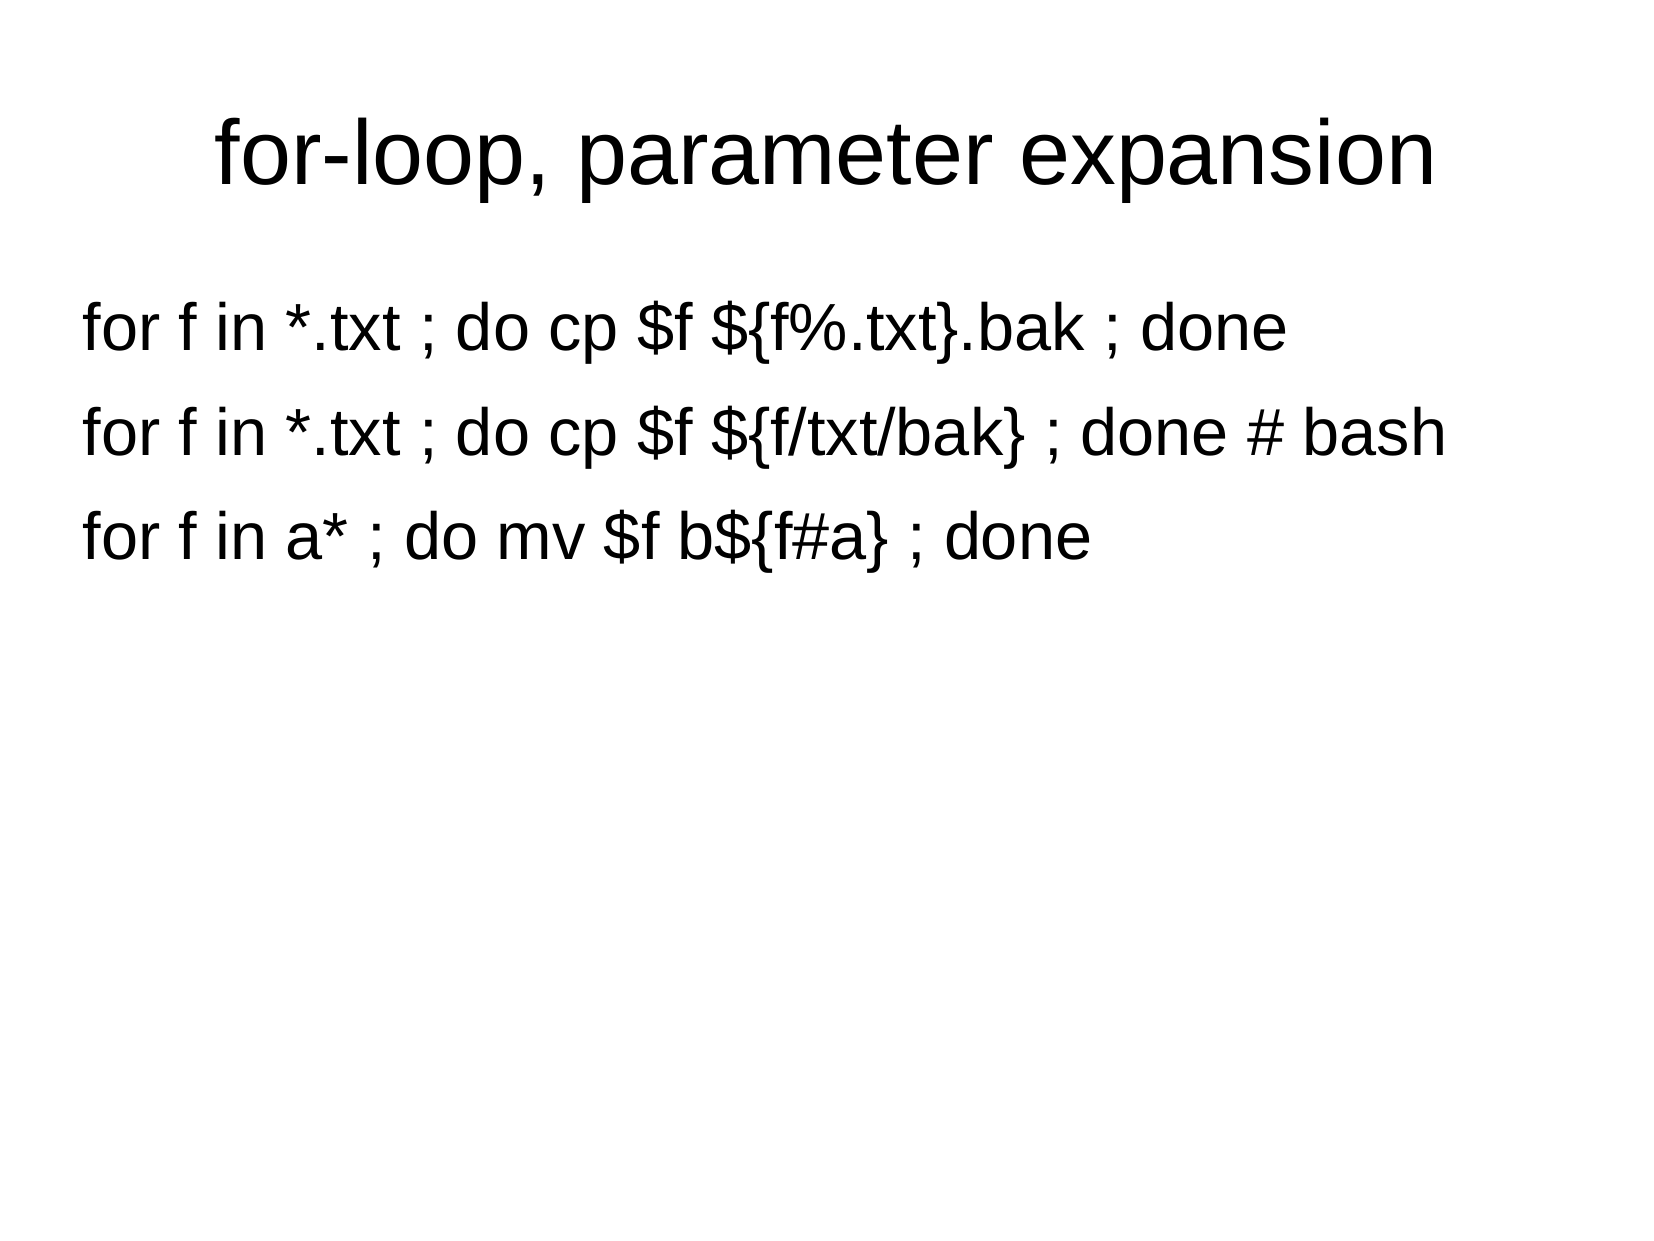

# for-loop, parameter expansion
for f in *.txt ; do cp $f ${f%.txt}.bak ; done
for f in *.txt ; do cp $f ${f/txt/bak} ; done # bash
for f in a* ; do mv $f b${f#a} ; done